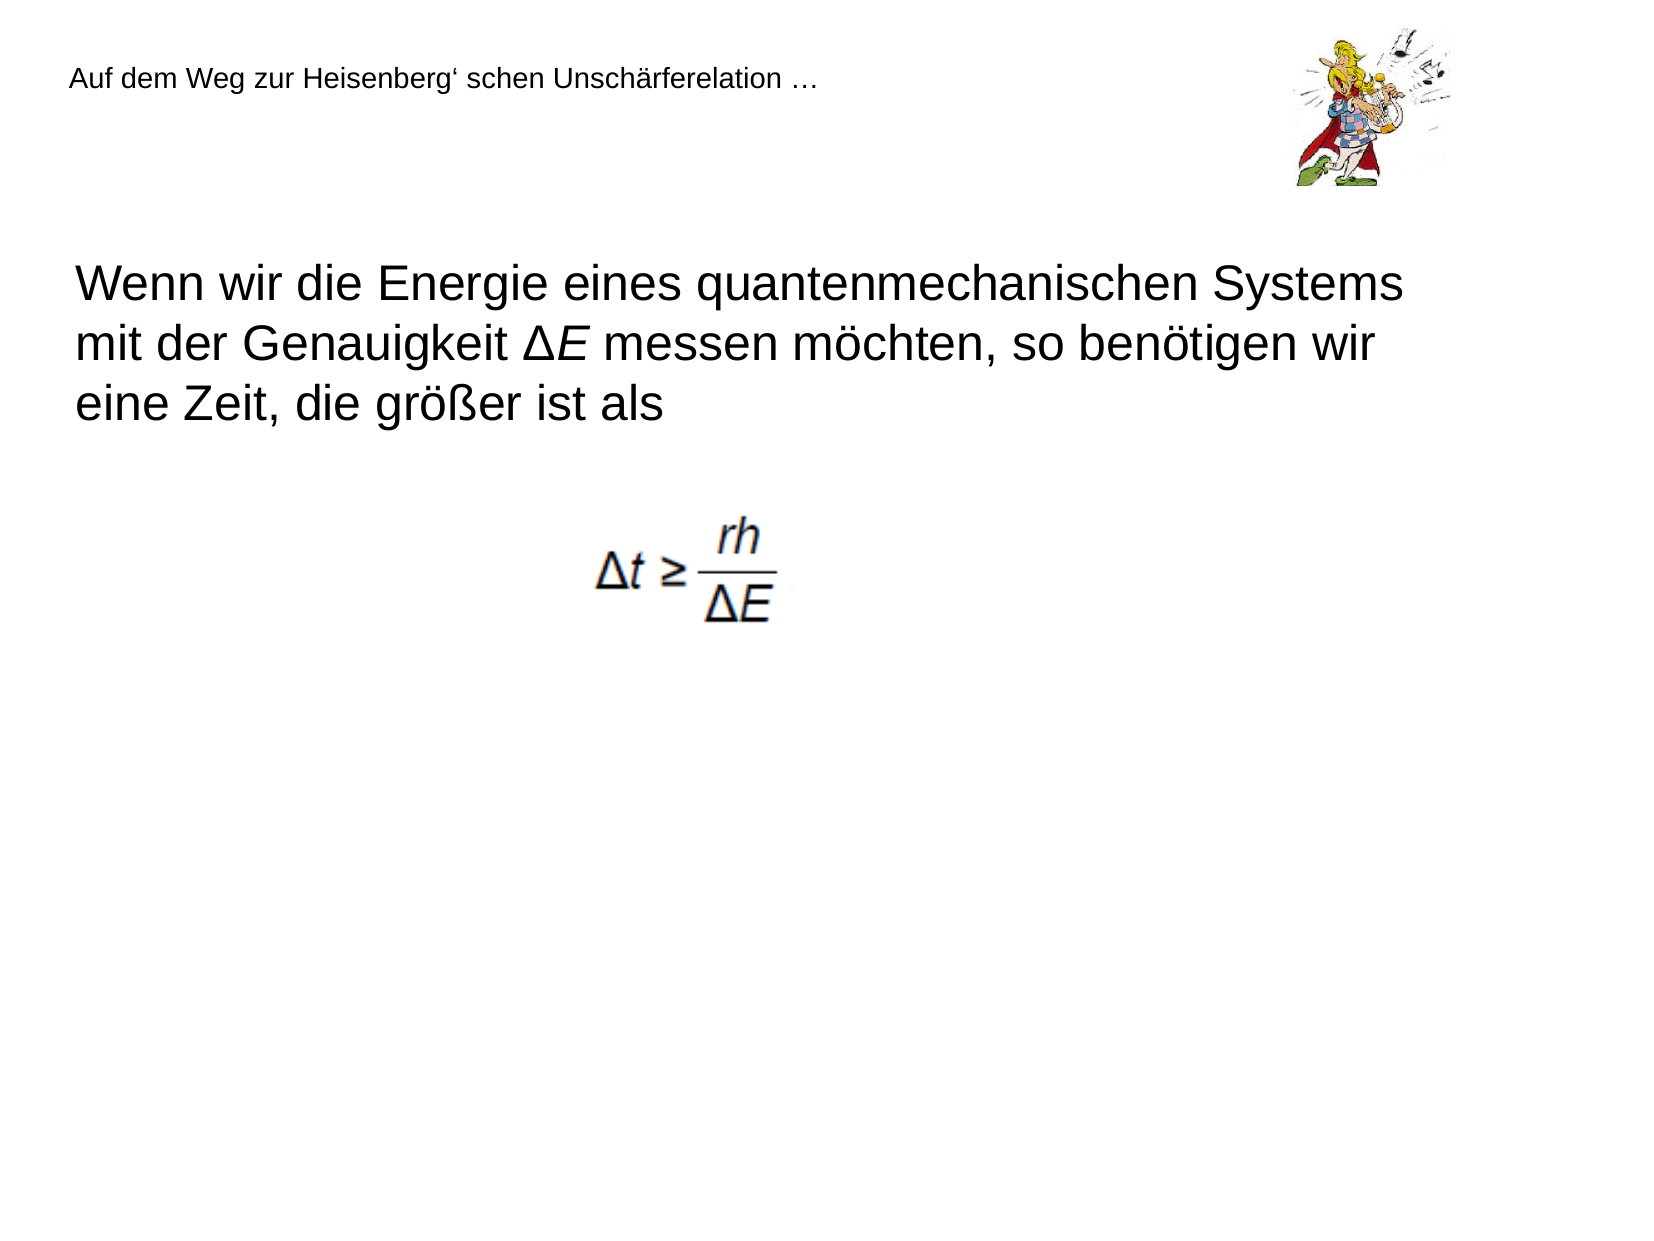

Auf dem Weg zur Heisenberg‘ schen Unschärferelation …
Wenn wir die Energie eines quantenmechanischen Systems
mit der Genauigkeit ΔE messen möchten, so benötigen wir
eine Zeit, die größer ist als